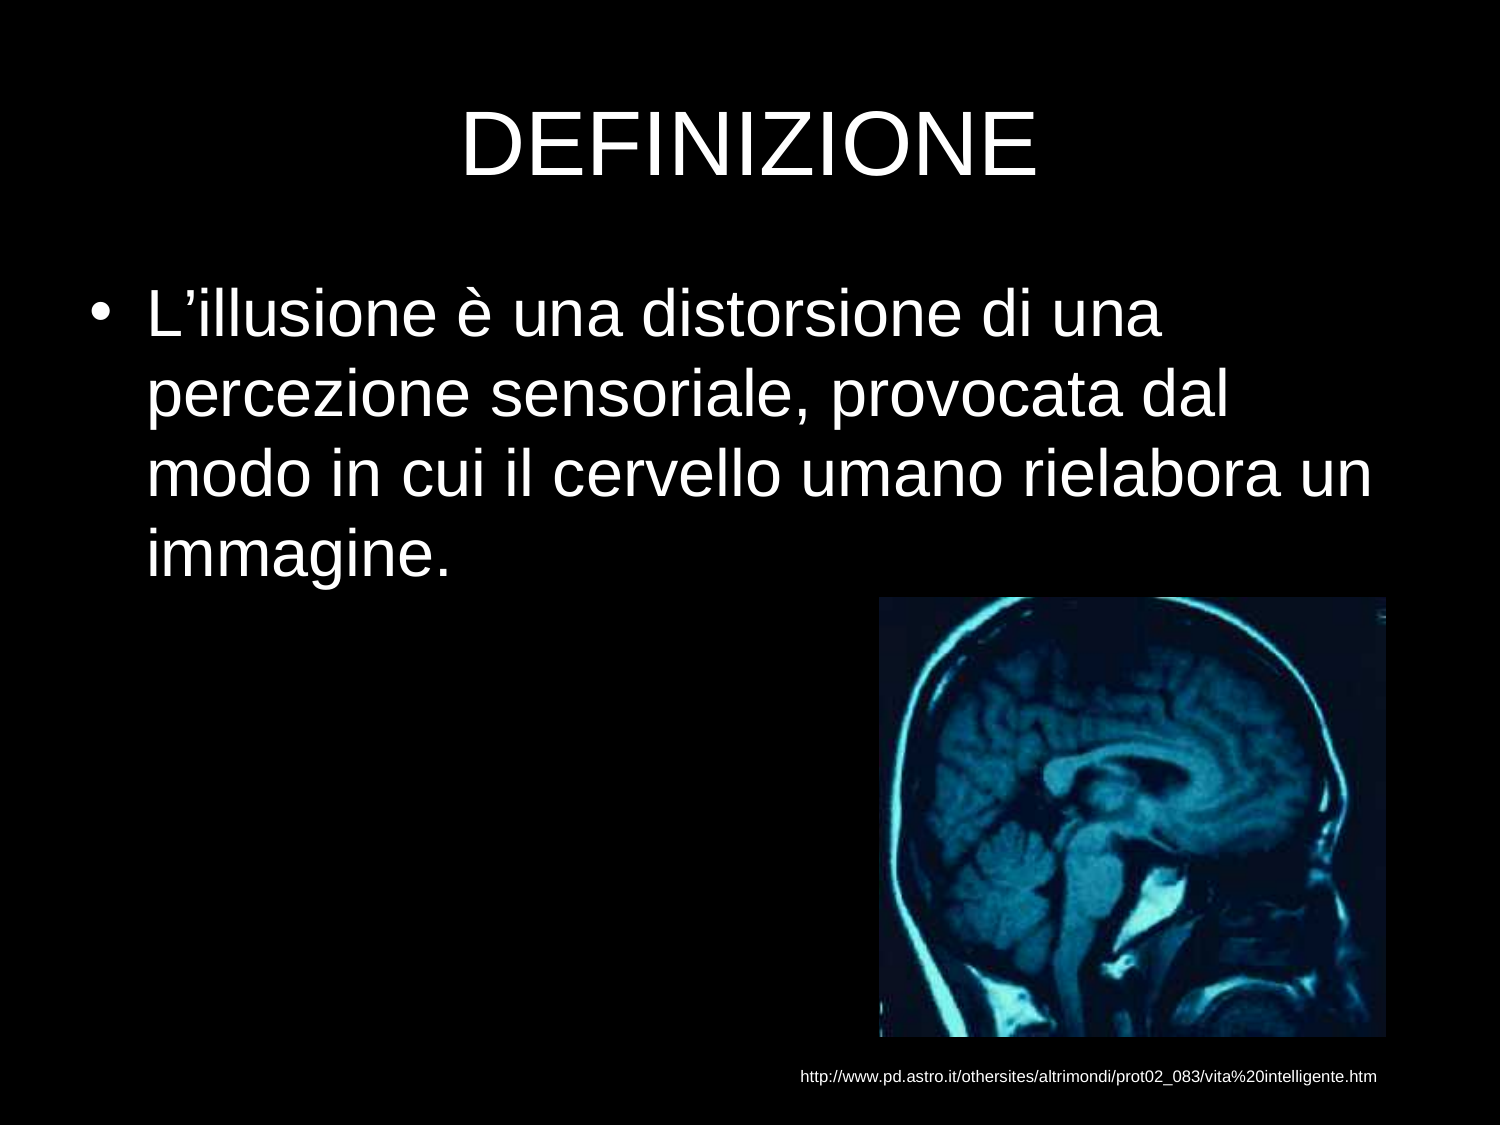

# DEFINIZIONE
L’illusione è una distorsione di una percezione sensoriale, provocata dal modo in cui il cervello umano rielabora un immagine.
http://www.pd.astro.it/othersites/altrimondi/prot02_083/vita%20intelligente.htm